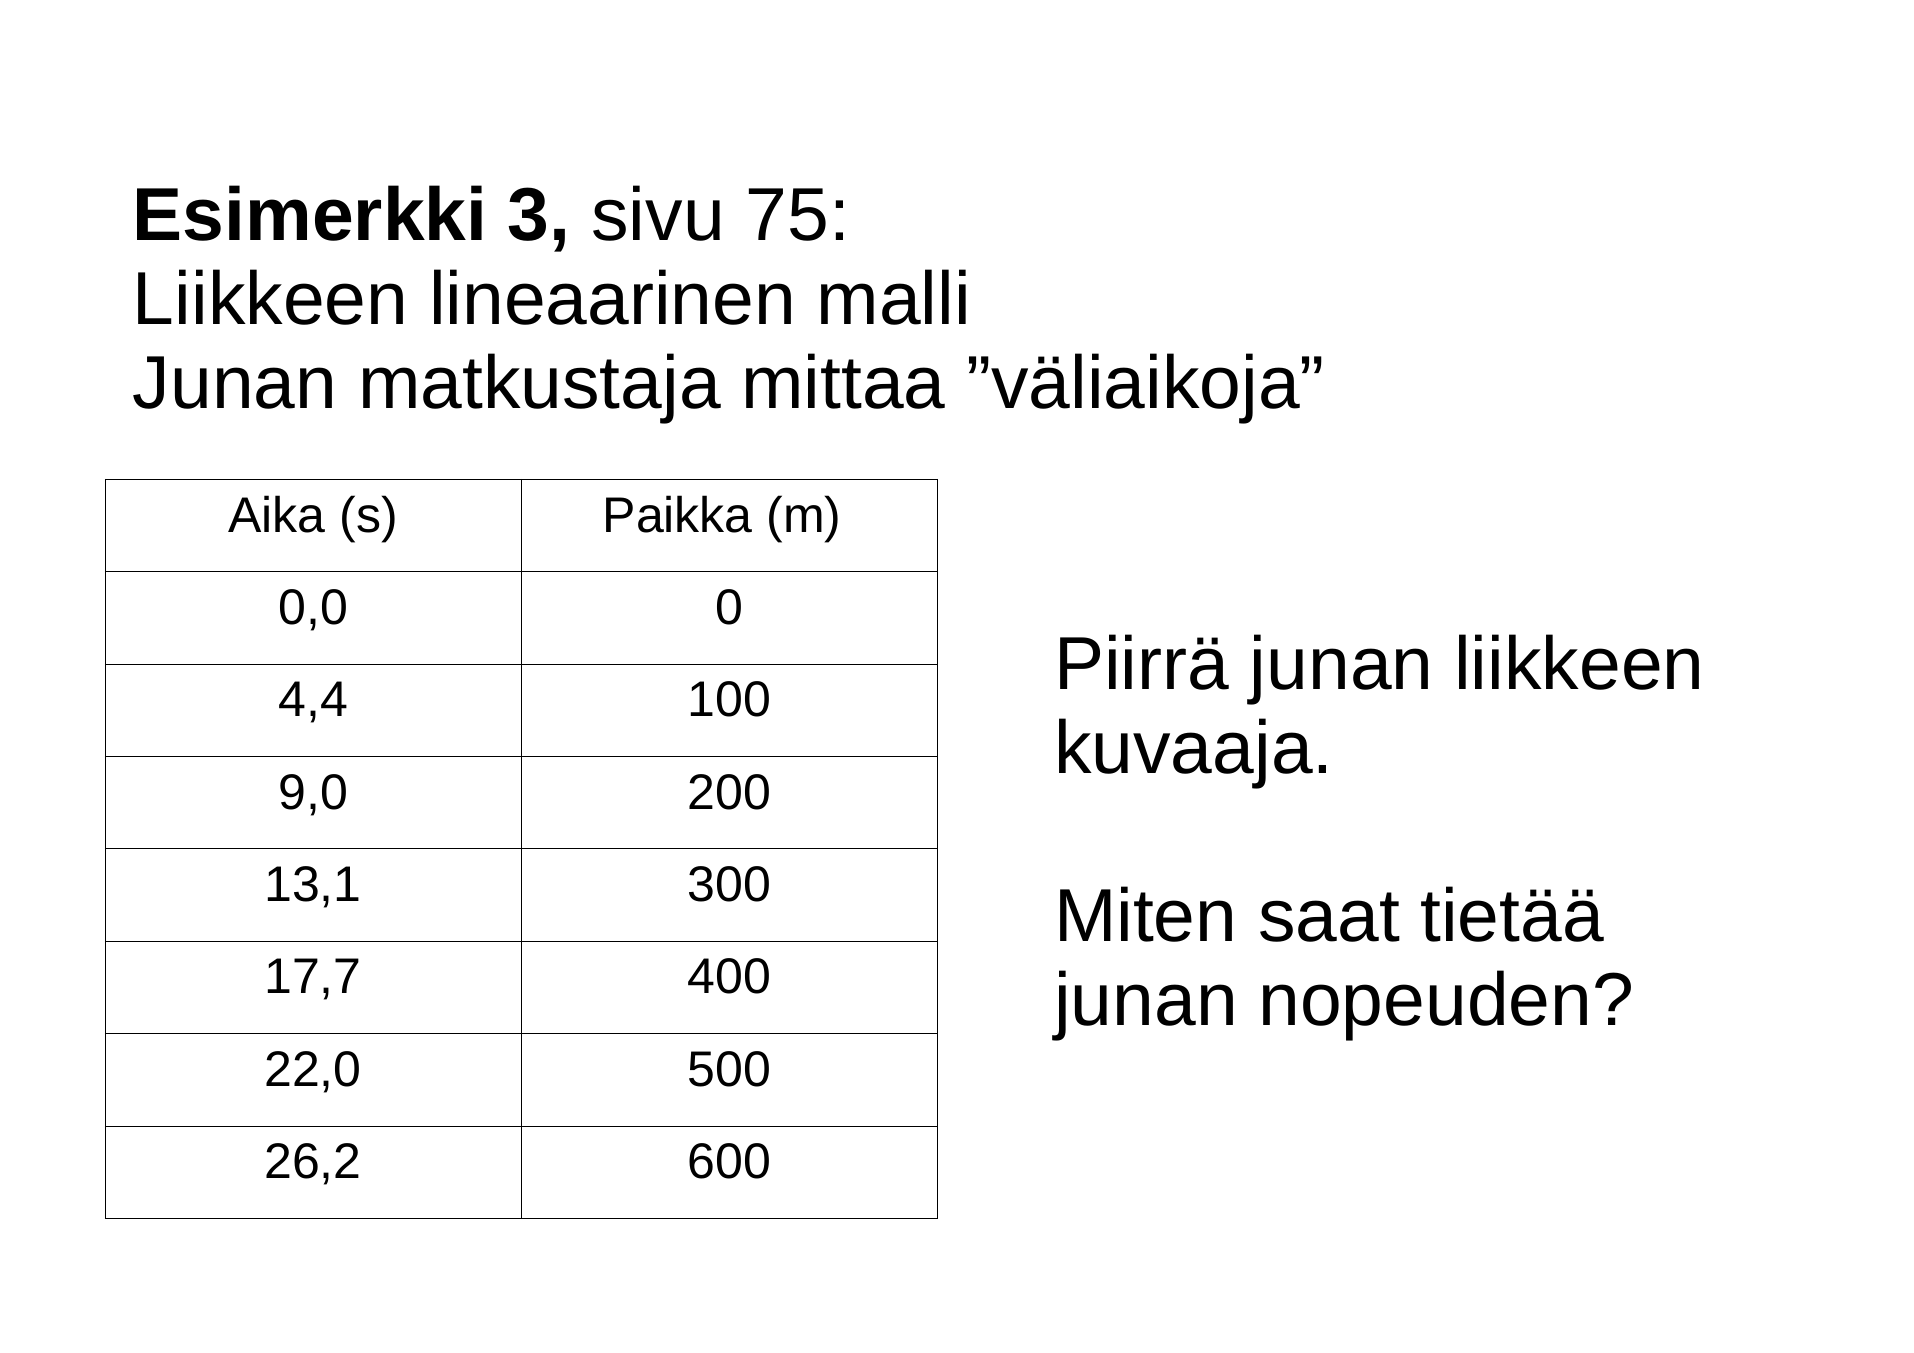

Esimerkki 3, sivu 75:
Liikkeen lineaarinen malli
Junan matkustaja mittaa ”väliaikoja”
| Aika (s) | Paikka (m) |
| --- | --- |
| 0,0 | 0 |
| 4,4 | 100 |
| 9,0 | 200 |
| 13,1 | 300 |
| 17,7 | 400 |
| 22,0 | 500 |
| 26,2 | 600 |
Piirrä junan liikkeen kuvaaja.
Miten saat tietää junan nopeuden?